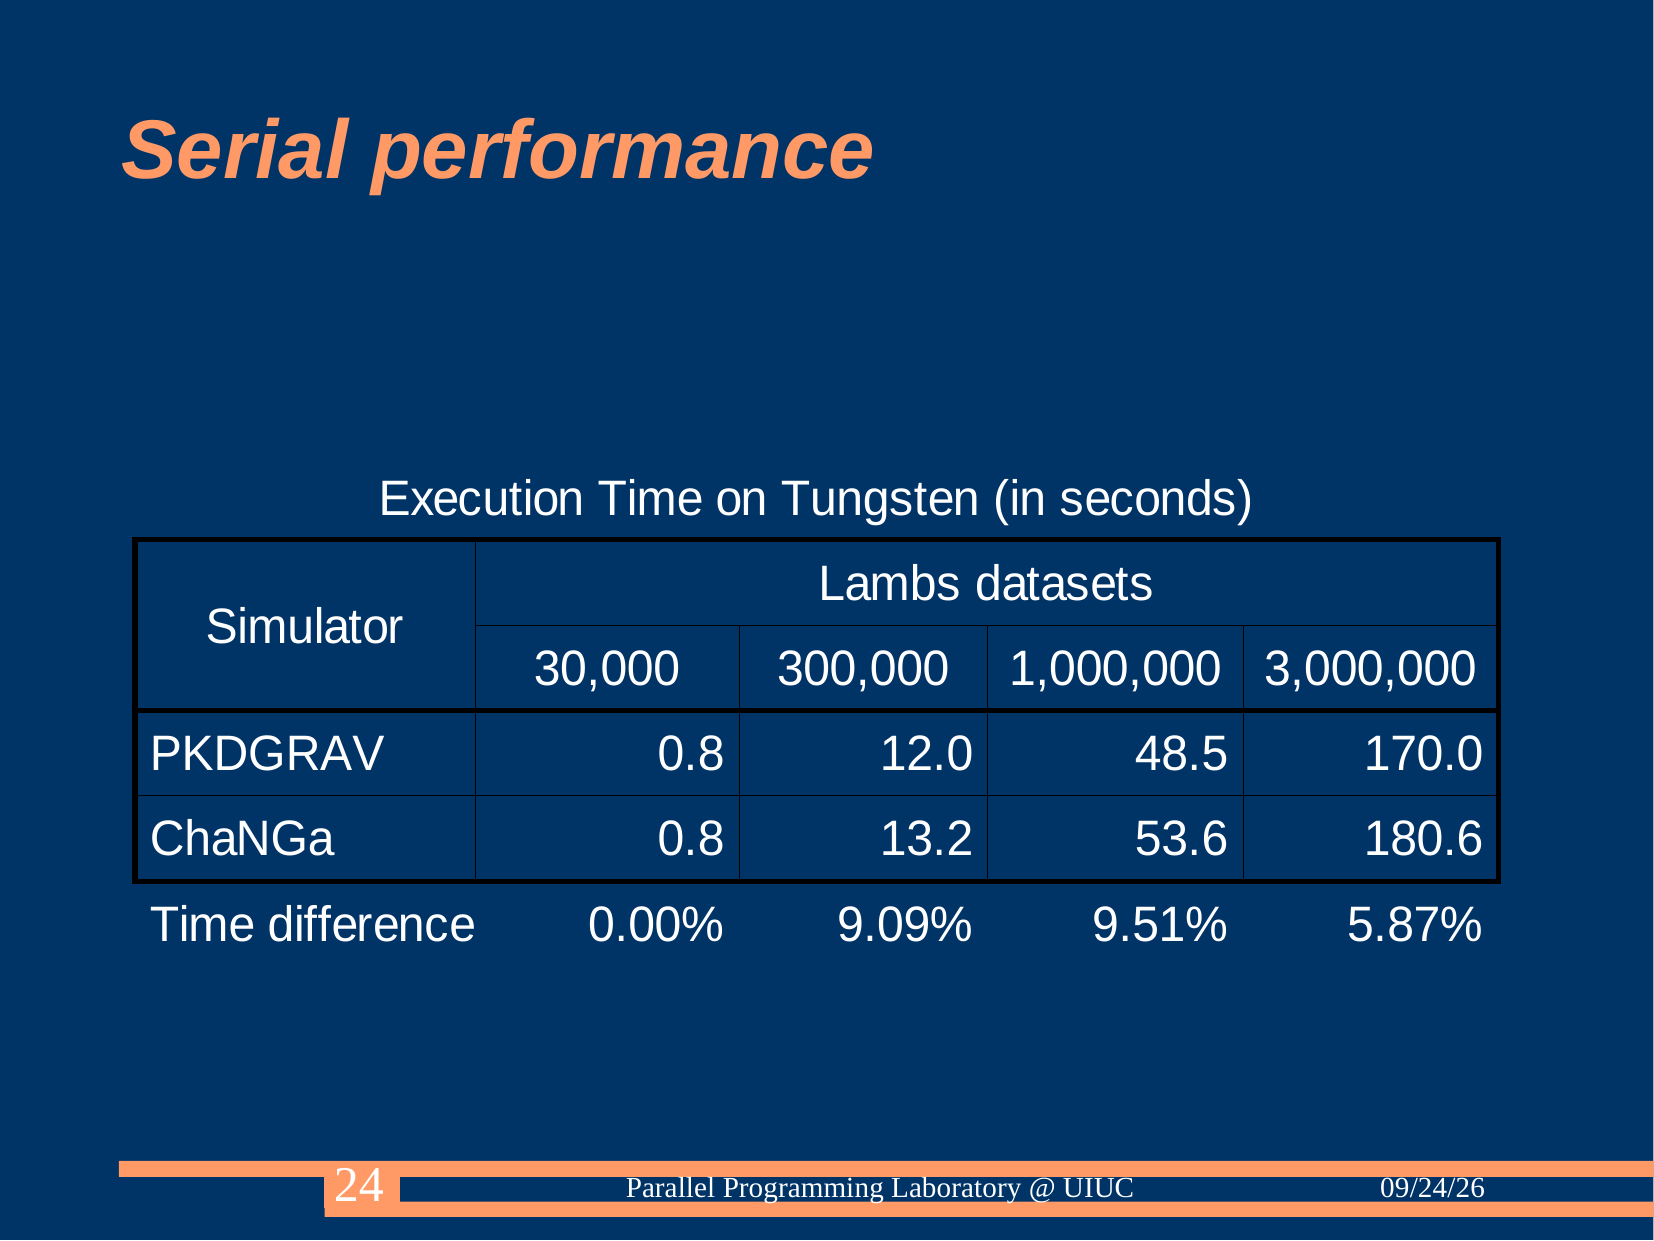

# Serial performance
Parallel Programming Laboratory @ UIUC